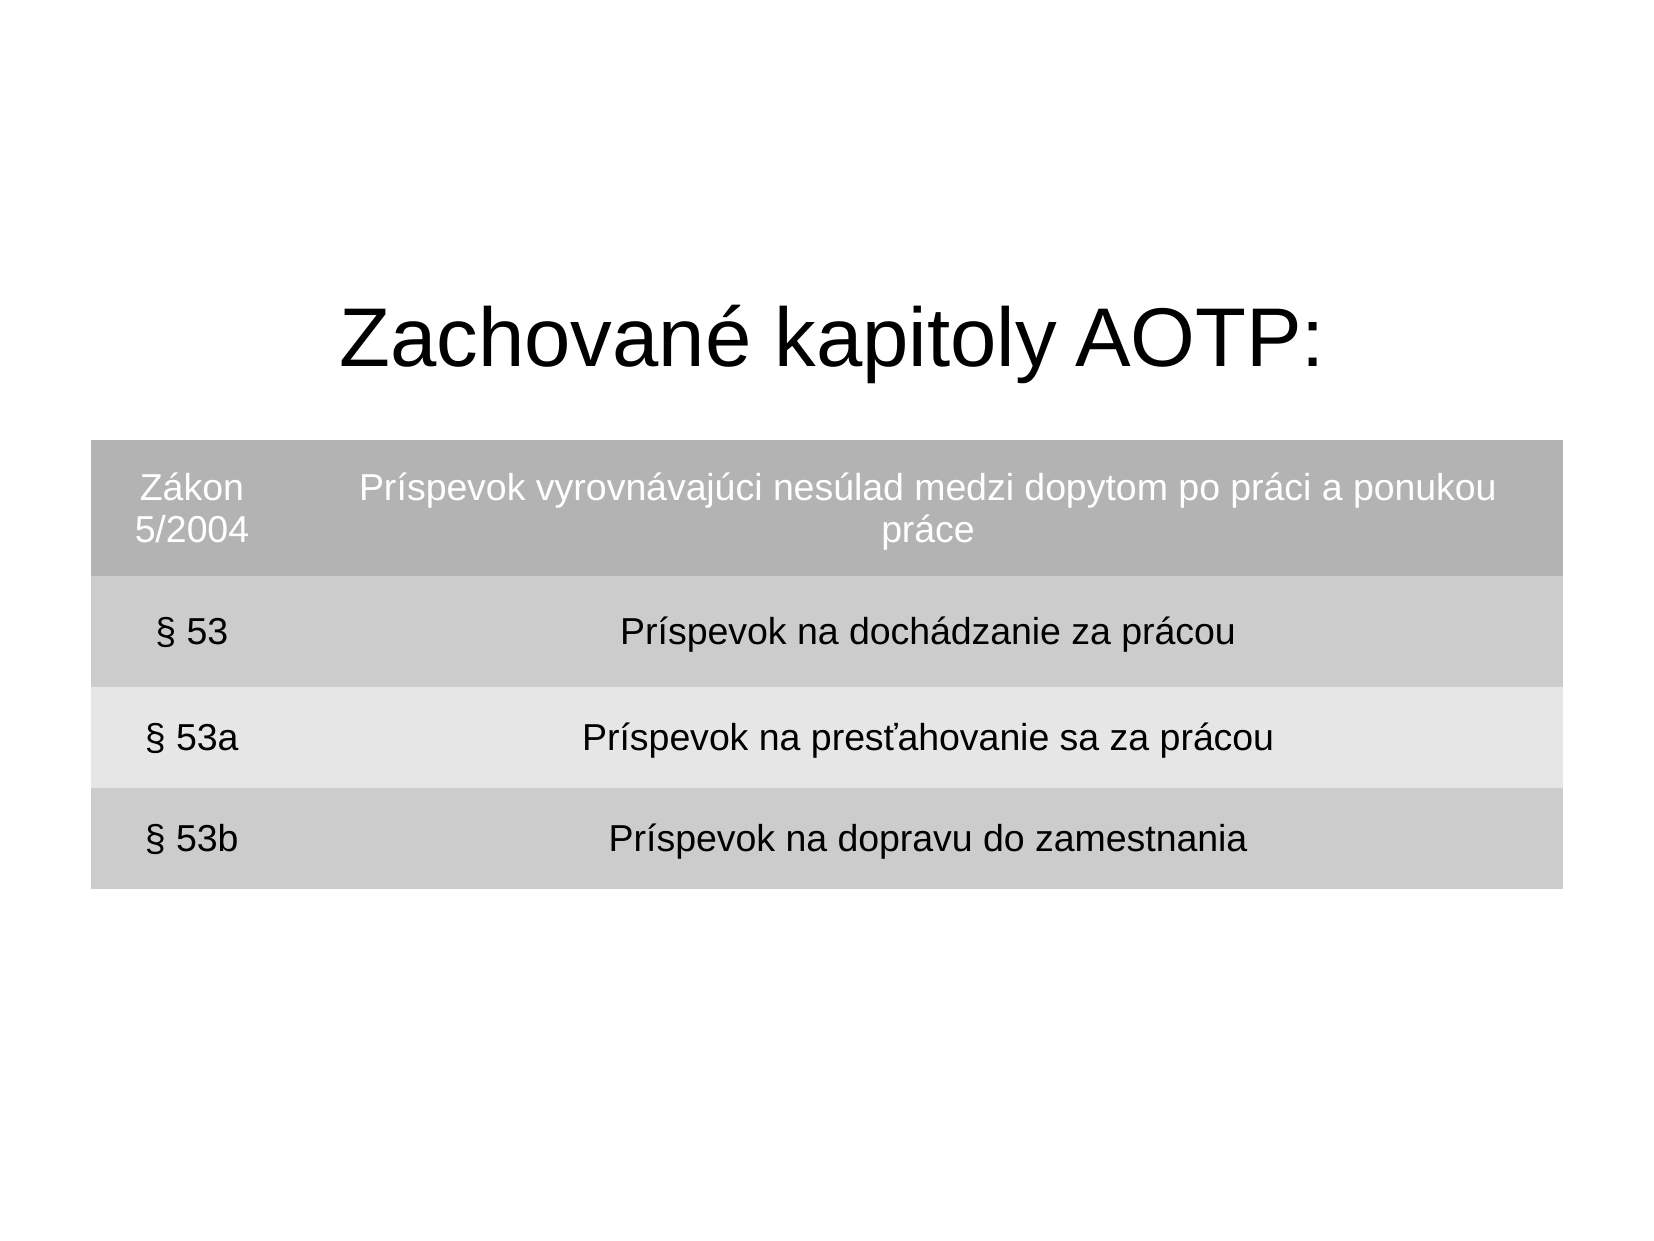

Zachované kapitoly AOTP:
| Zákon 5/2004 | Príspevok vyrovnávajúci nesúlad medzi dopytom po práci a ponukou práce |
| --- | --- |
| § 53 | Príspevok na dochádzanie za prácou |
| § 53a | Príspevok na presťahovanie sa za prácou |
| § 53b | Príspevok na dopravu do zamestnania |